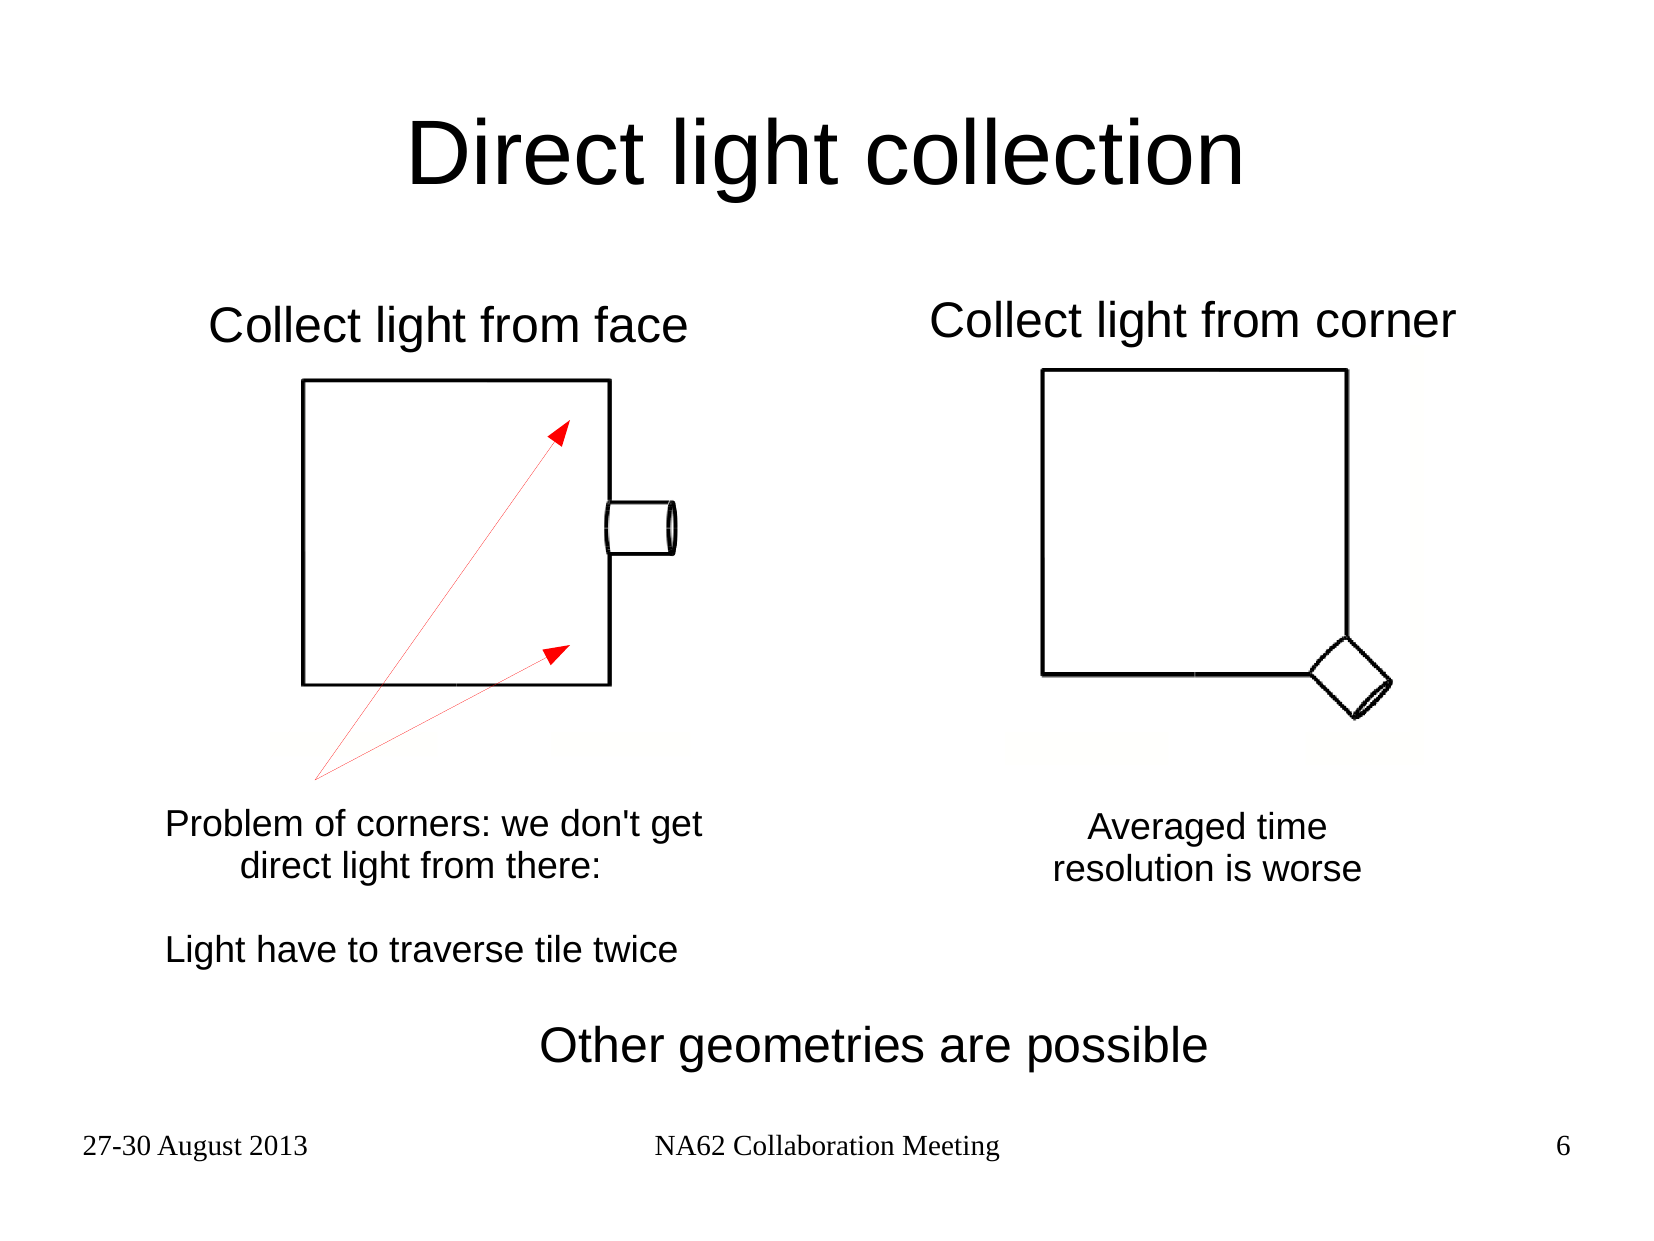

# Direct light collection
Collect light from corner
Collect light from face
Problem of corners: we don't get 	direct light from there:
Light have to traverse tile twice
Averaged time resolution is worse
Other geometries are possible
27-30 August 2013
NA62 Collaboration Meeting
6